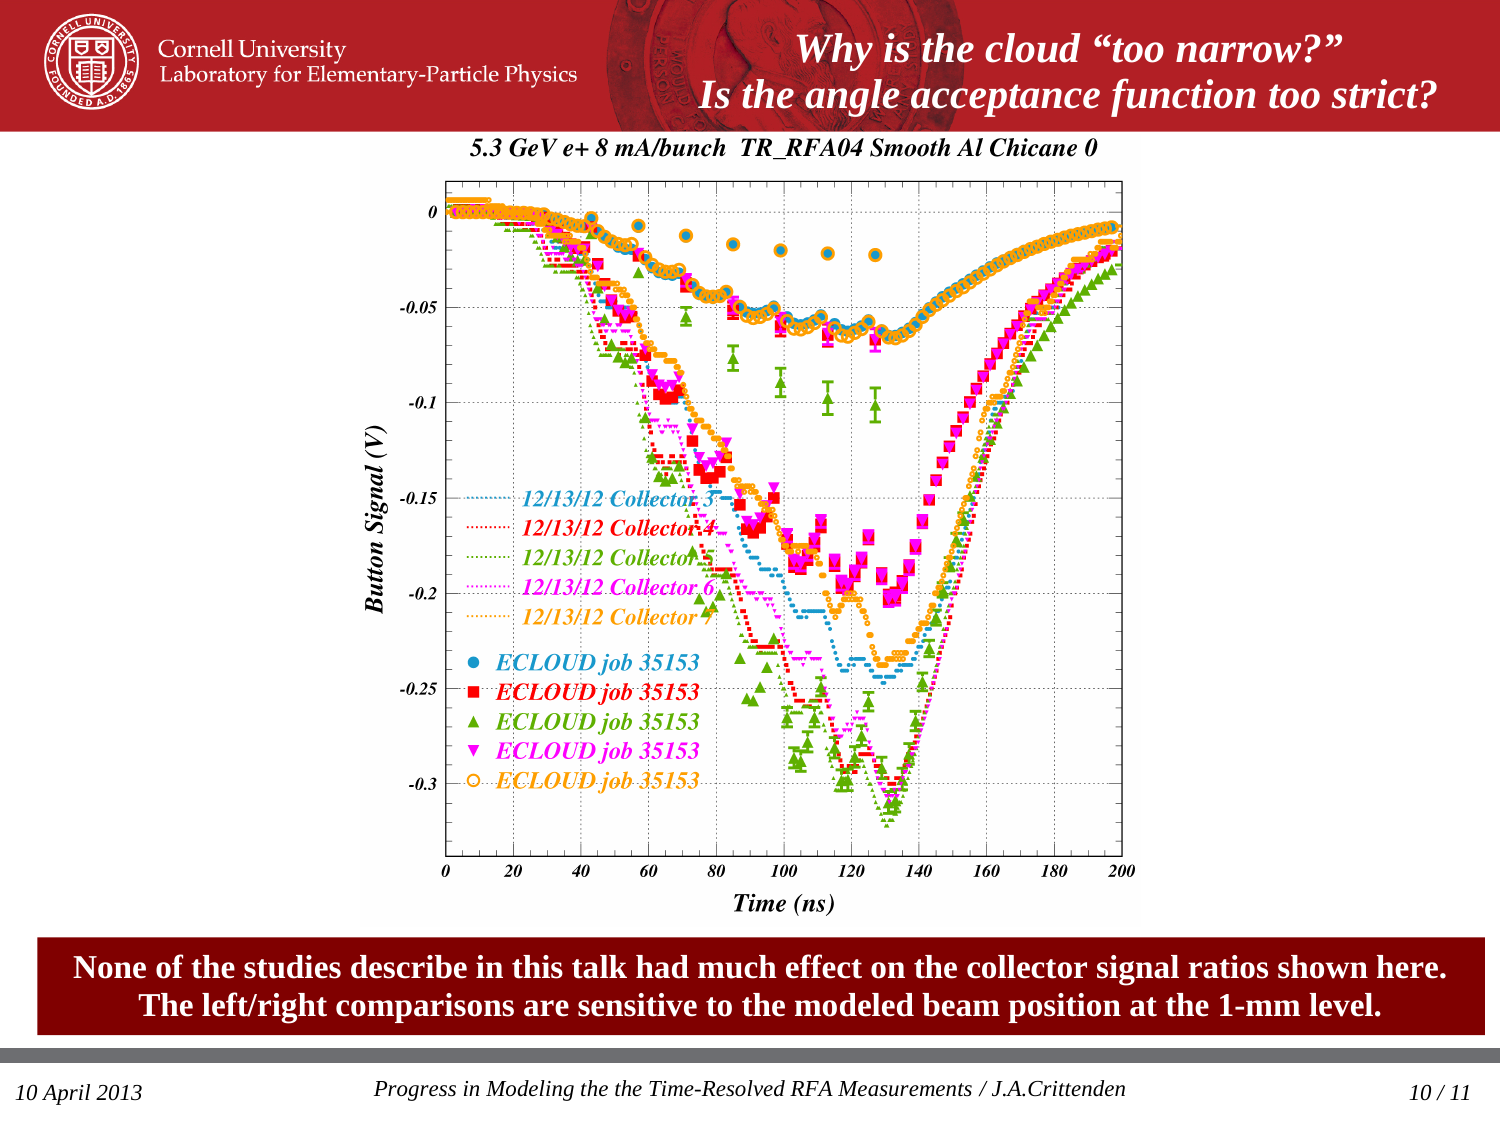

# Why is the cloud “too narrow?” Is the angle acceptance function too strict?
None of the studies describe in this talk had much effect on the collector signal ratios shown here.
The left/right comparisons are sensitive to the modeled beam position at the 1-mm level.